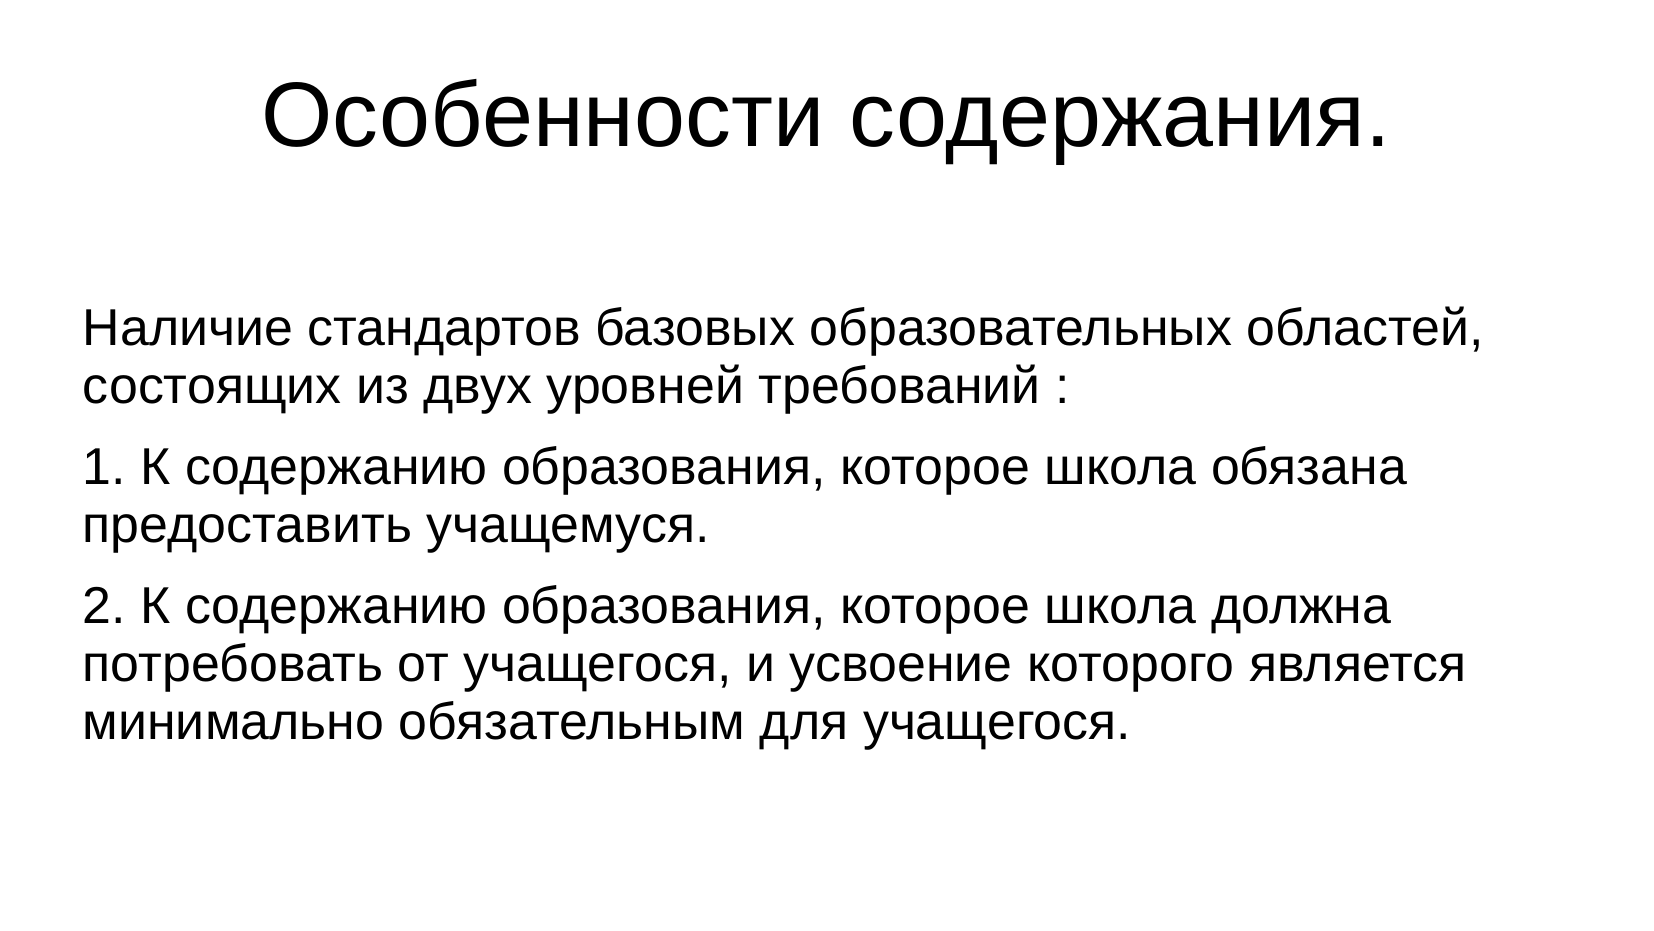

# Особенности содержания.
Наличие стандартов базовых образовательных областей, состоящих из двух уровней требований :
1. К содержанию образования, которое школа обязана предоставить учащемуся.
2. К содержанию образования, которое школа должна потребовать от учащегося, и усвоение которого является минимально обязательным для учащегося.